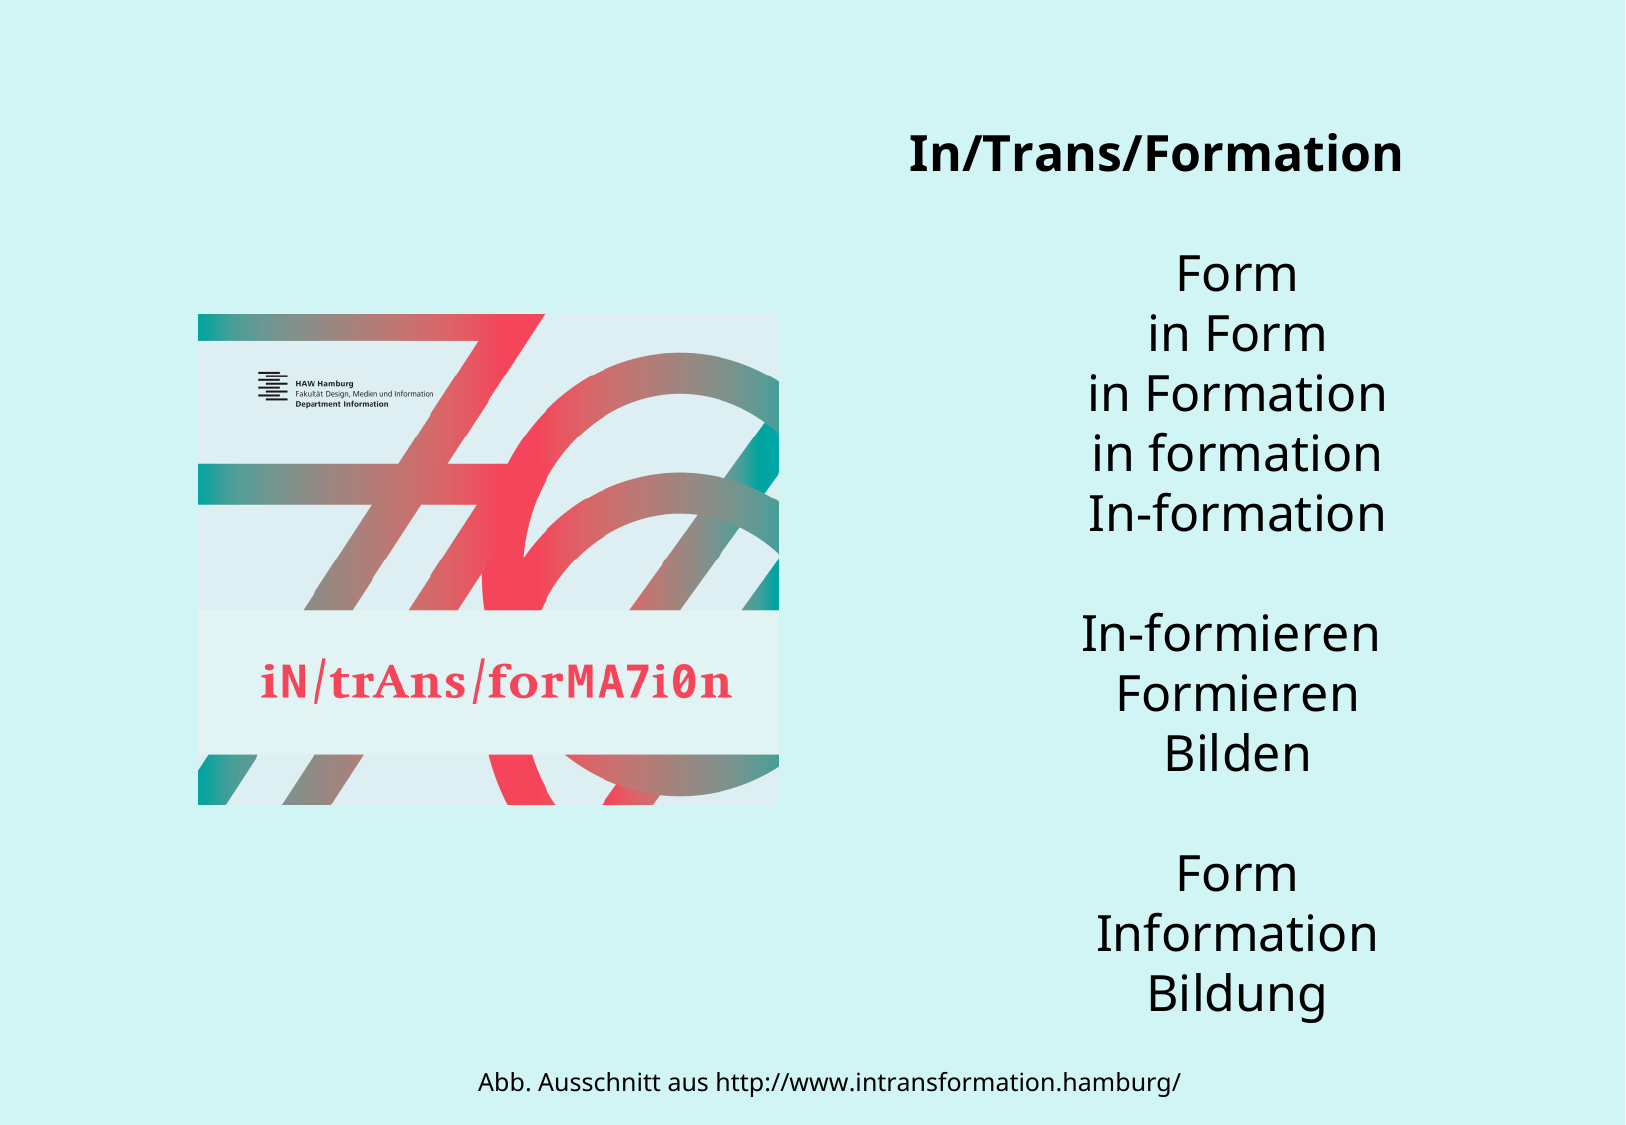

In/Trans/Formation
Form
in Form
in Formation
in formation
In-formation
In-formieren
Formieren
Bilden
Form
Information
Bildung
Abb. Ausschnitt aus http://www.intransformation.hamburg/